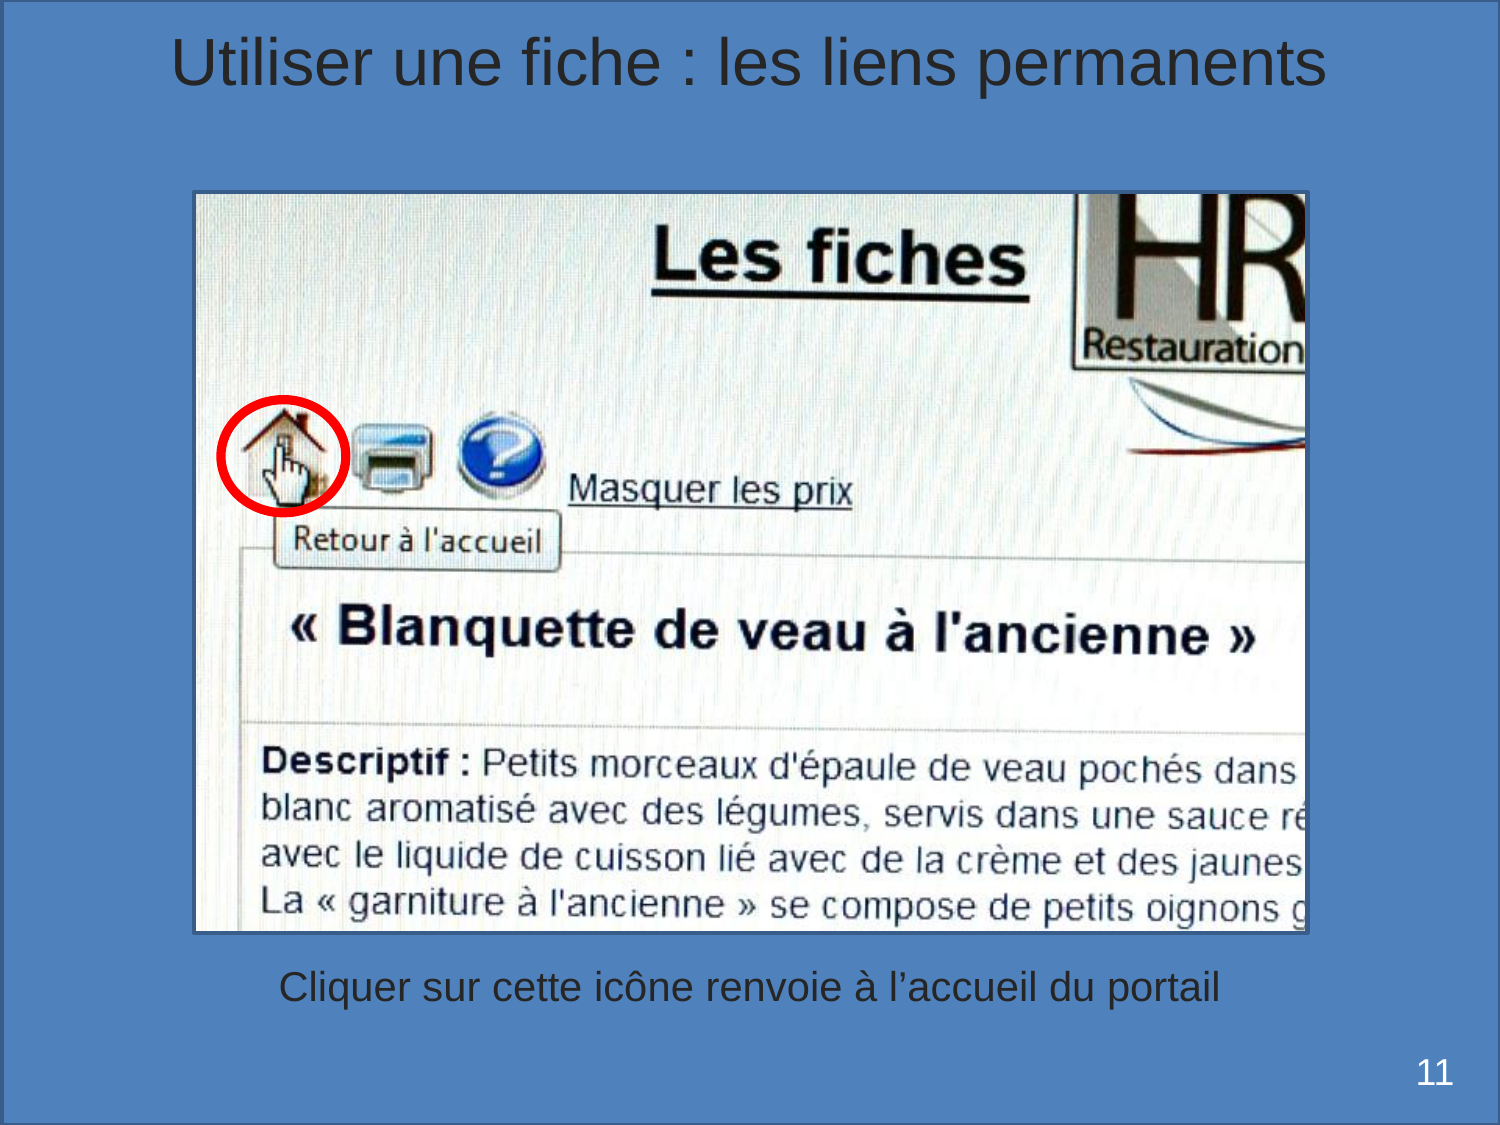

Utiliser une fiche : les liens permanents
# Cliquer sur cette icône renvoie à l’accueil du portail